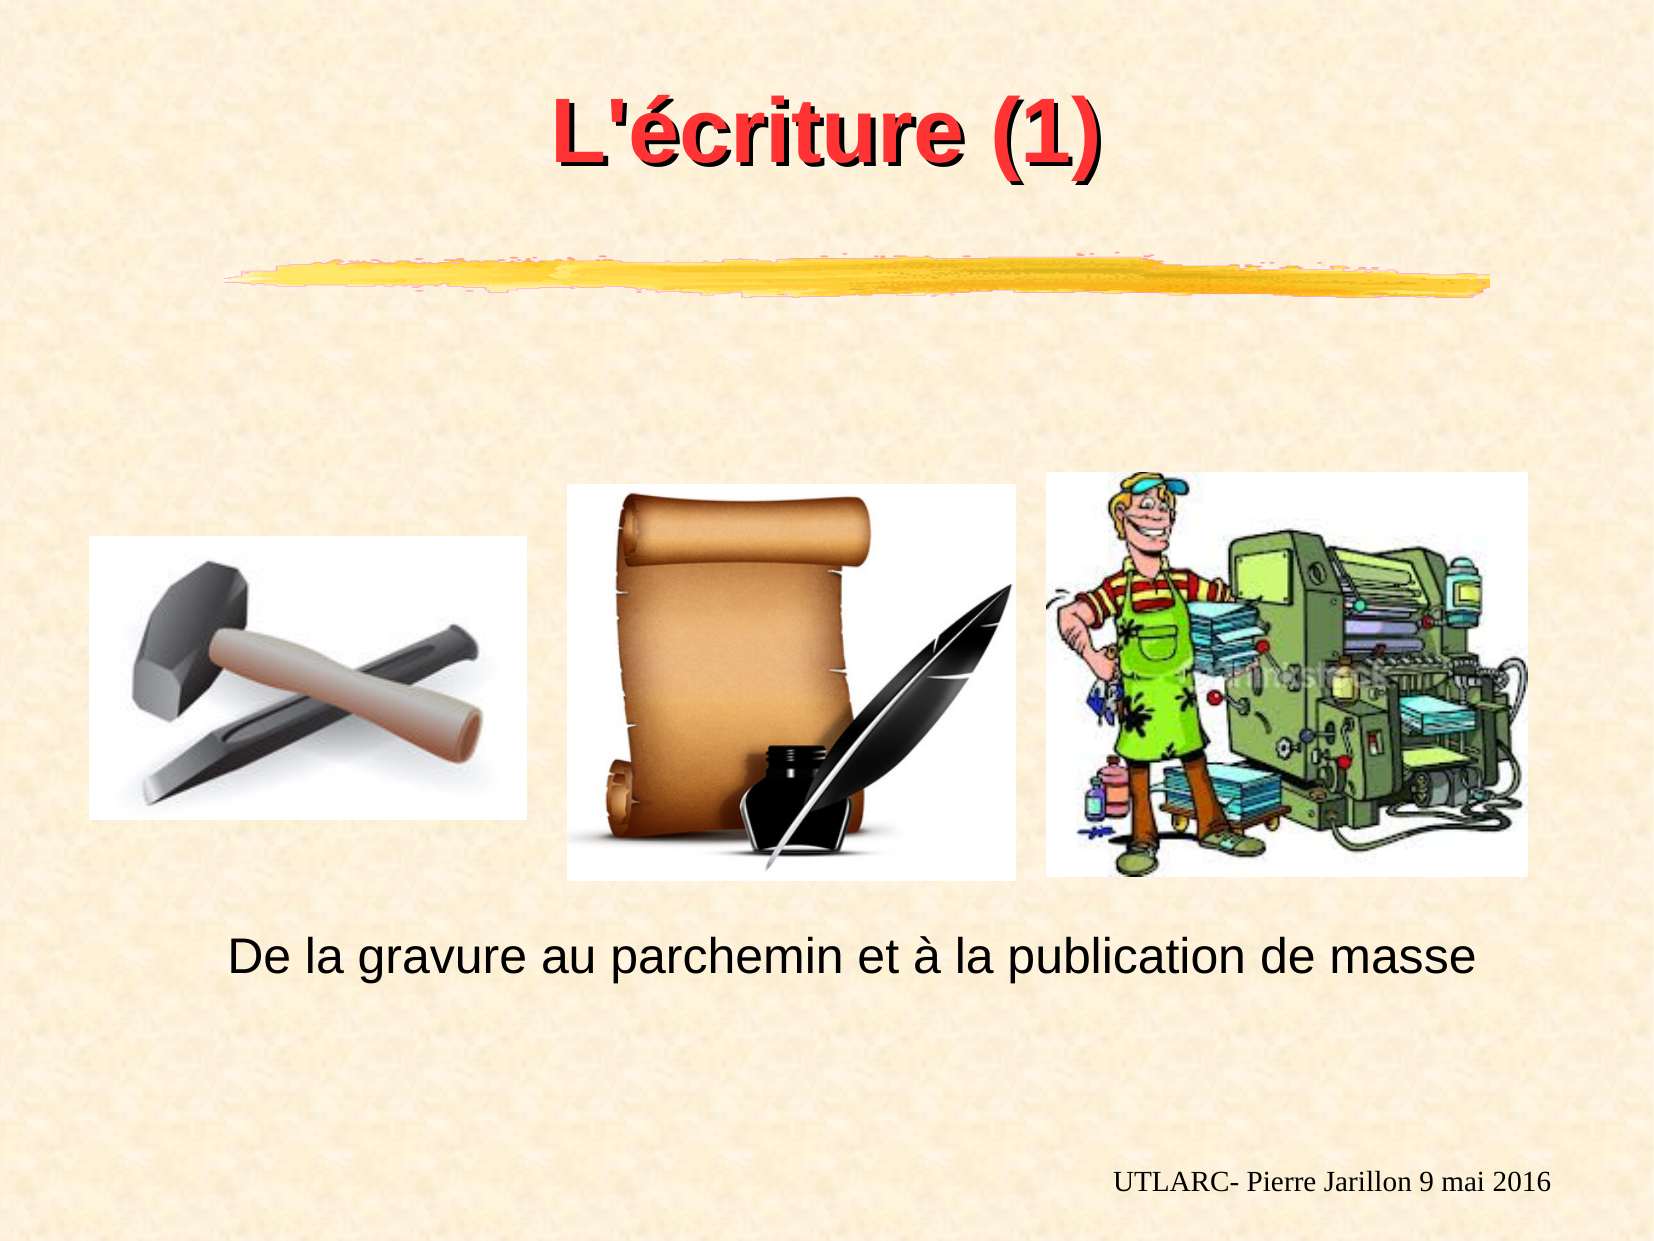

# L'écriture (1)
De la gravure au parchemin et à la publication de masse
UTLARC- Pierre Jarillon 9 mai 2016